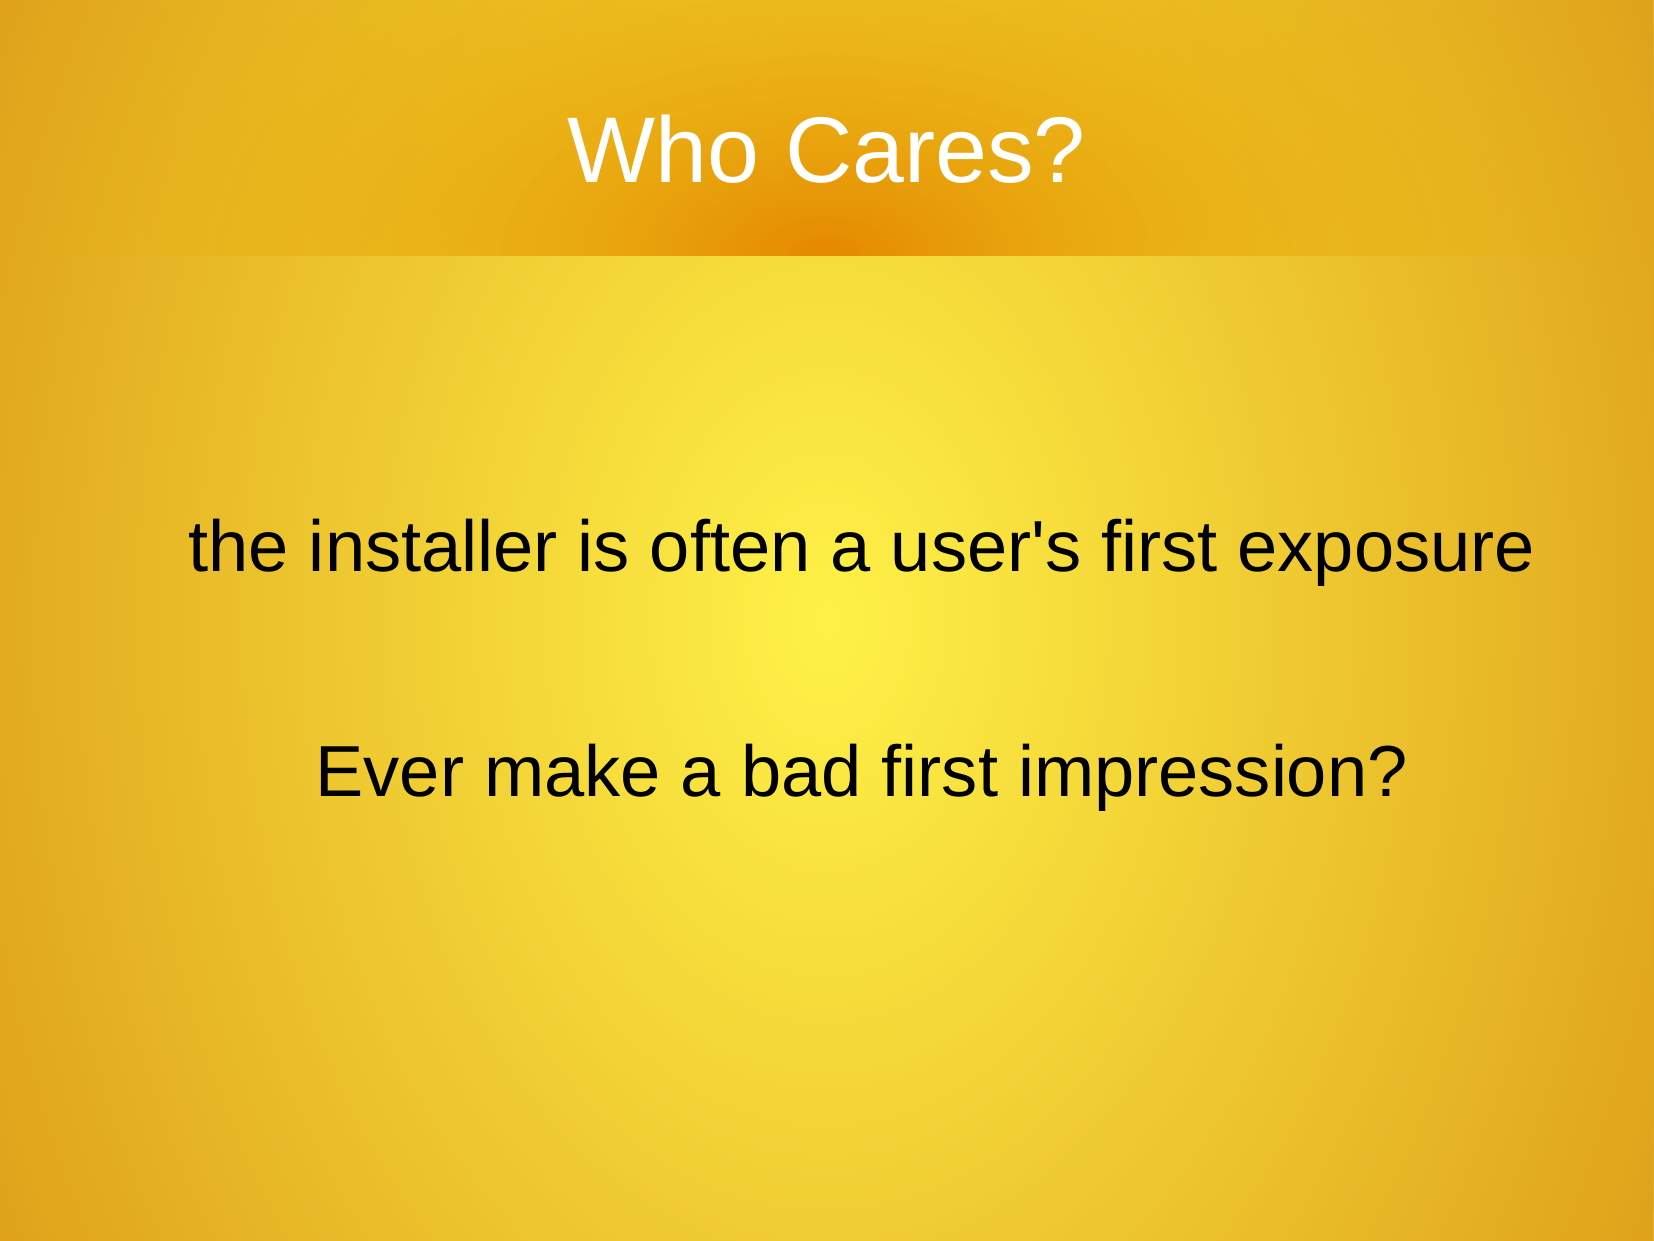

# Who Cares?
the installer is often a user's first exposure
Ever make a bad first impression?